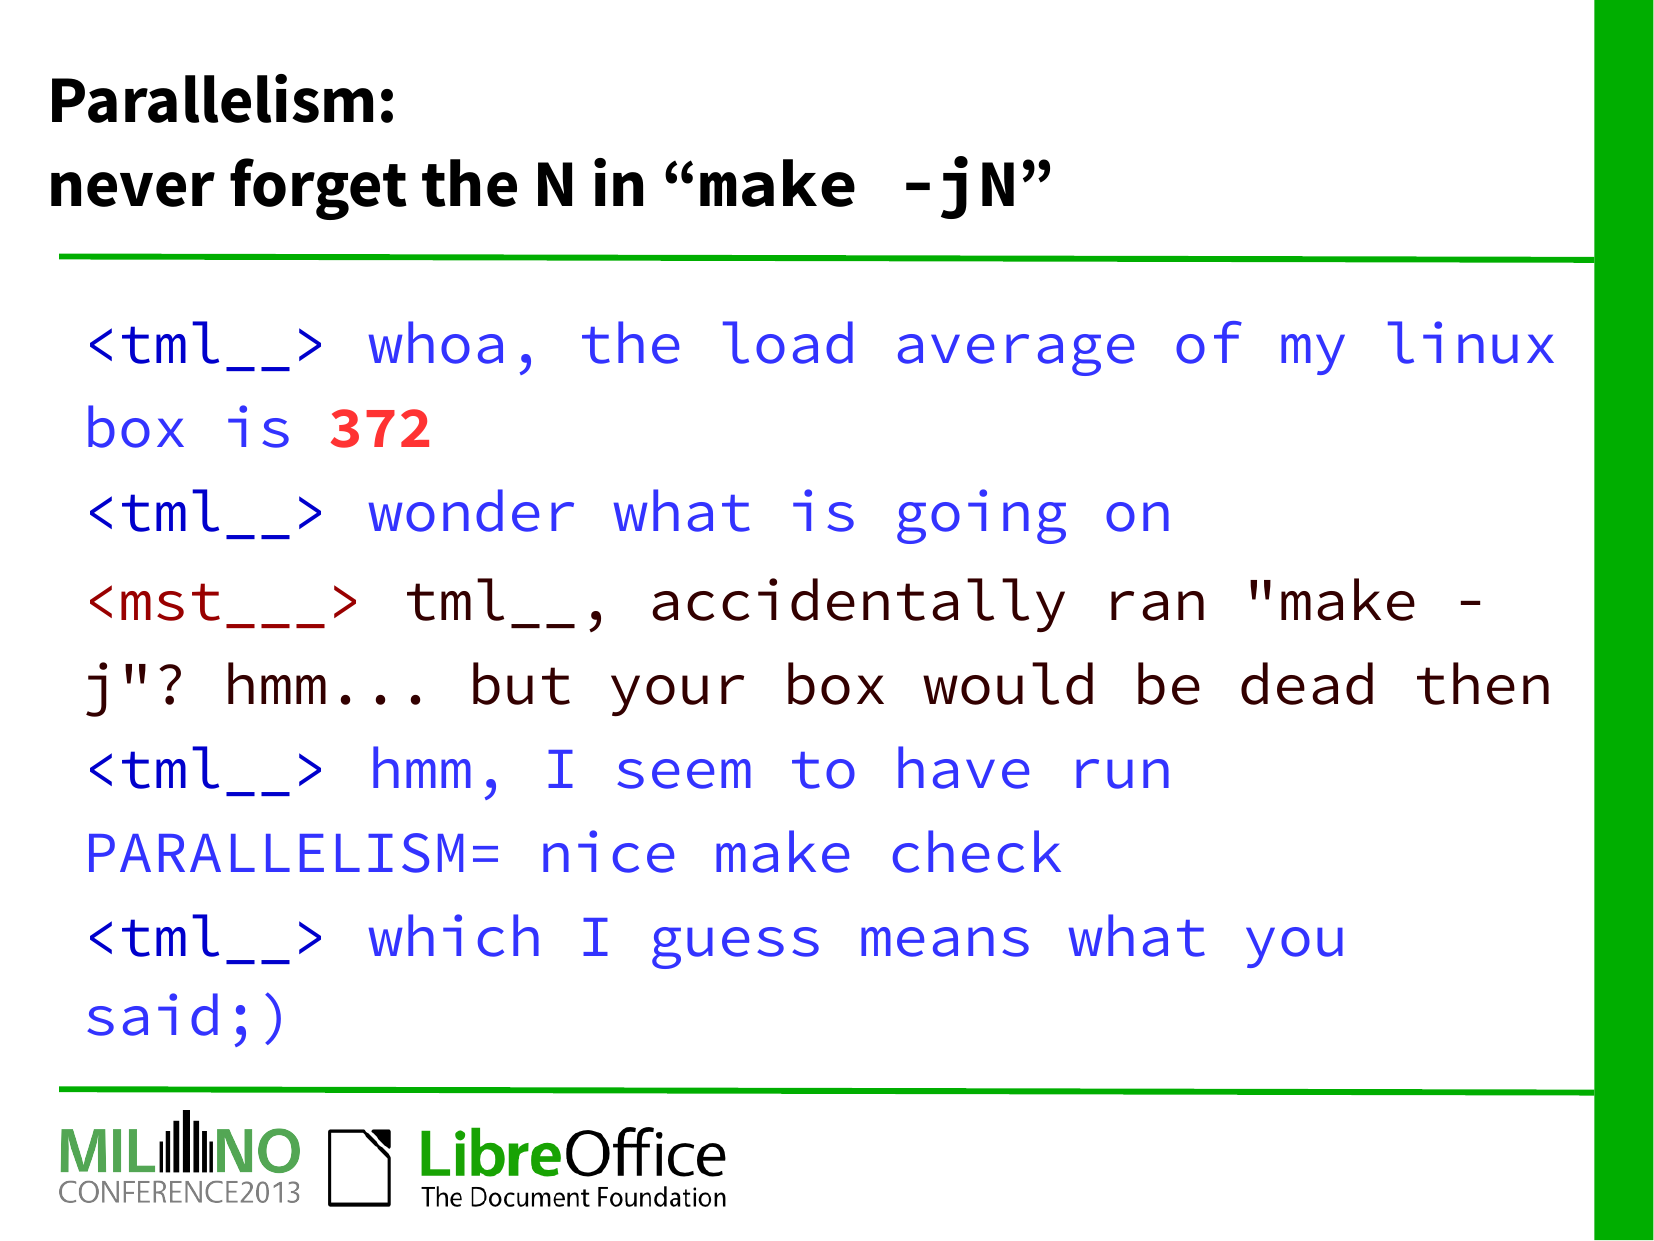

# Parallelism: never forget the N in “make -jN”
<tml__> whoa, the load average of my linux box is 372
<tml__> wonder what is going on
<mst___> tml__, accidentally ran "make -j"? hmm... but your box would be dead then
<tml__> hmm, I seem to have run PARALLELISM= nice make check
<tml__> which I guess means what you said;)